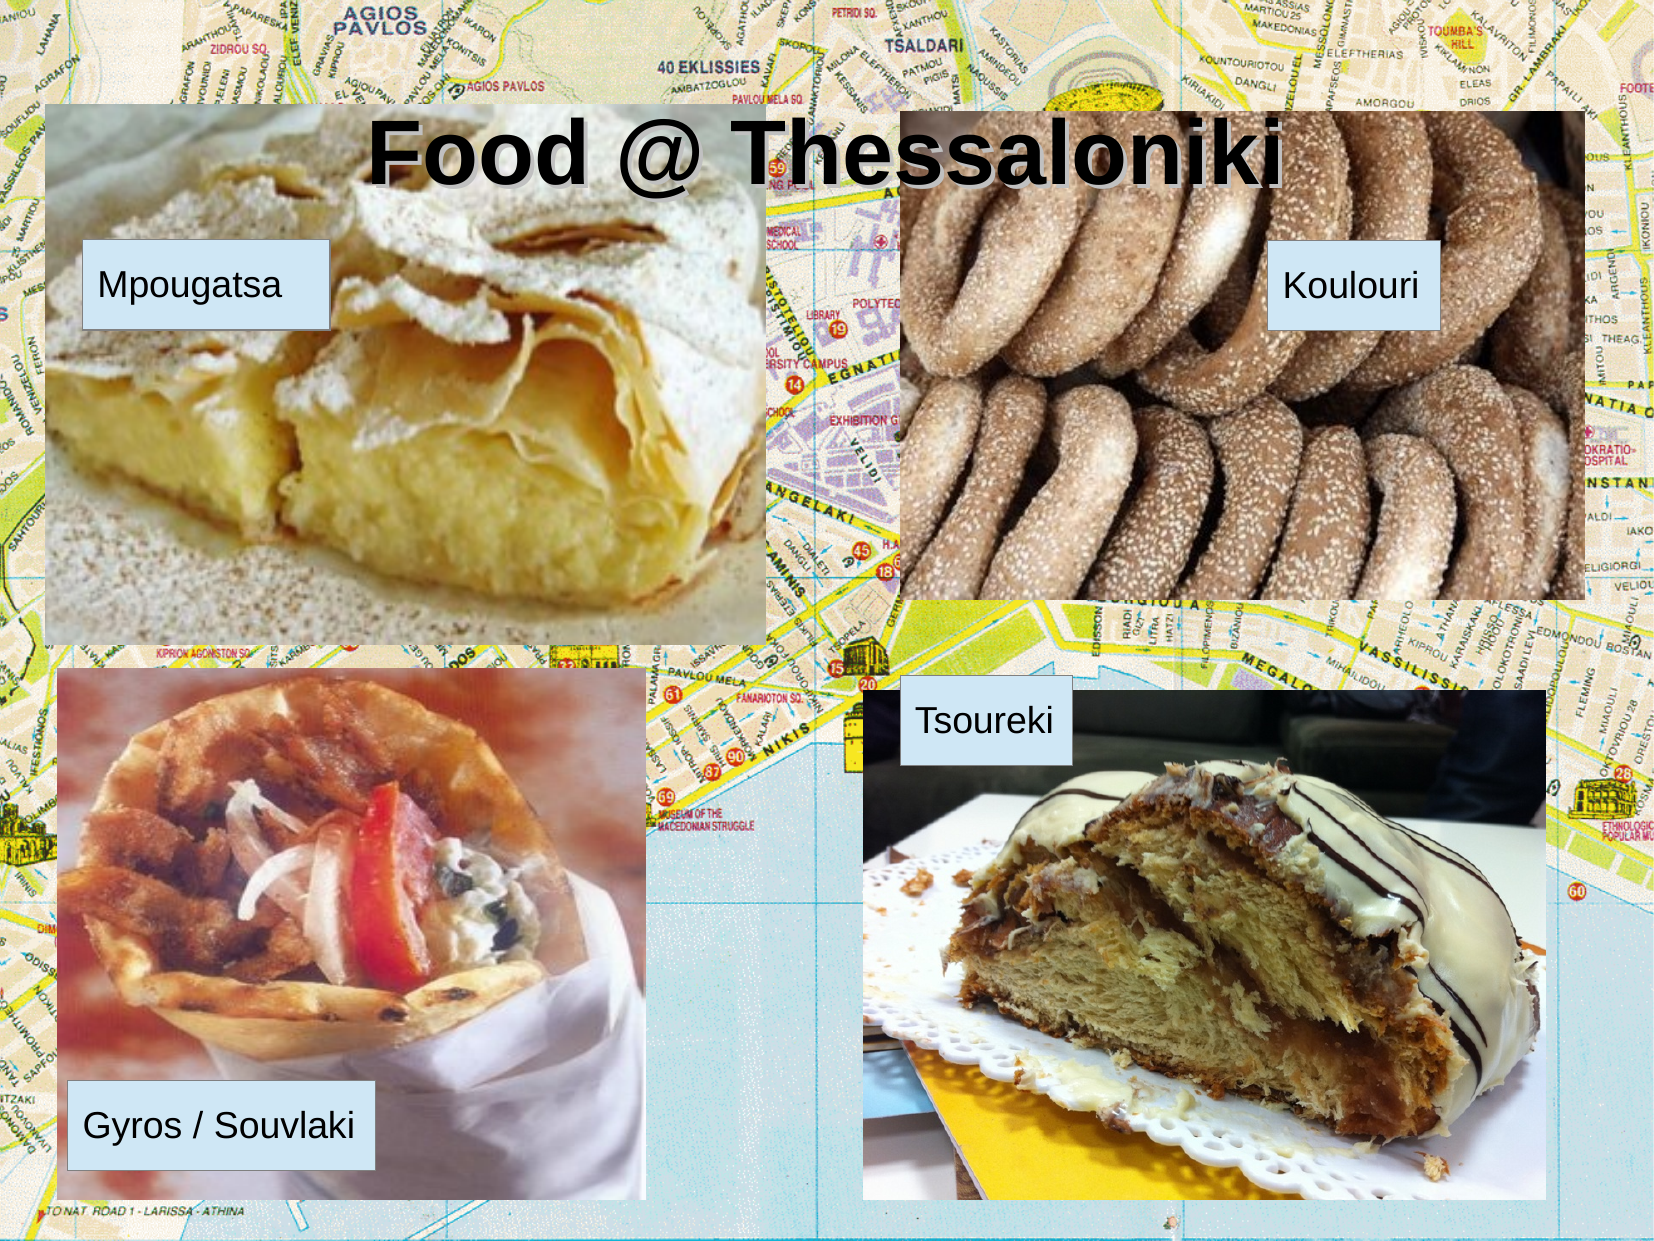

# Food @ Thessaloniki
Mpougatsa
Mpougatsa
Koulouri
Tsoureki
Gyros / Souvlaki